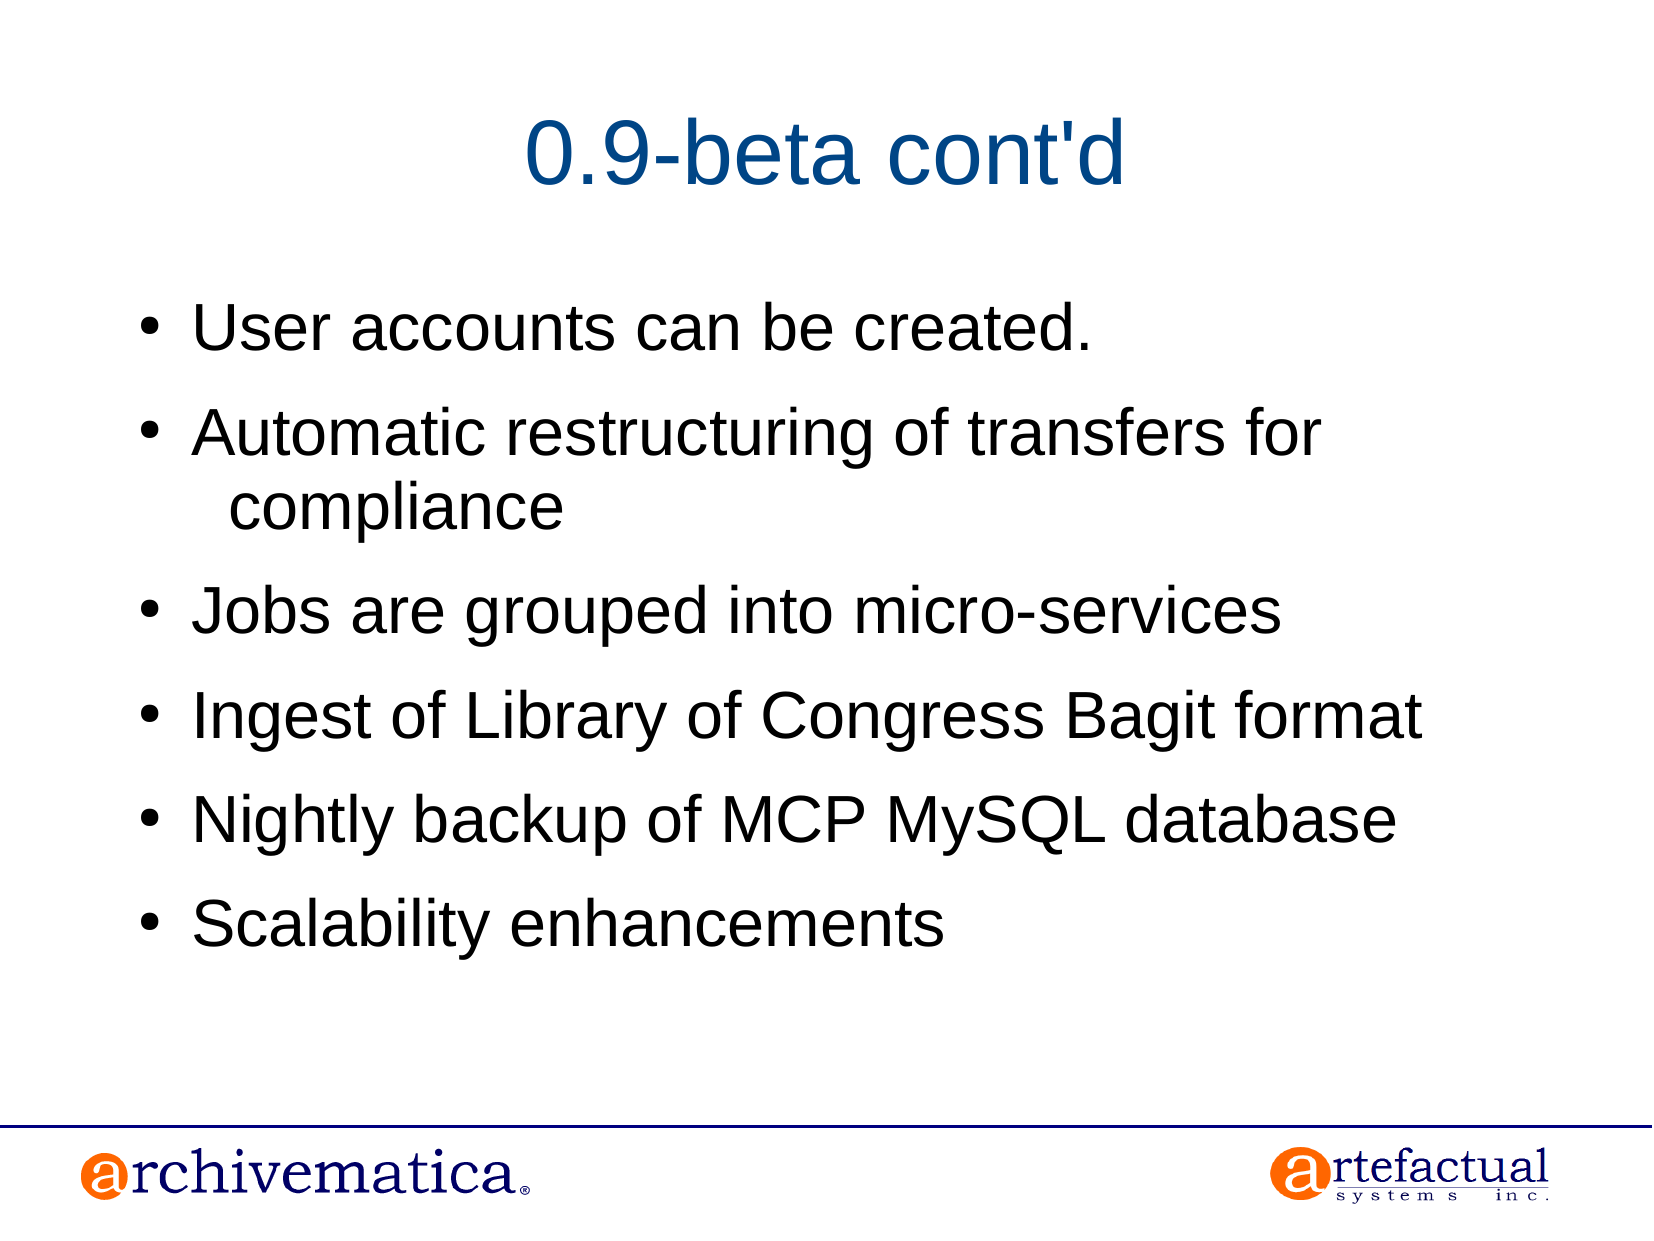

# 0.9-beta cont'd
User accounts can be created.
Automatic restructuring of transfers for compliance
Jobs are grouped into micro-services
Ingest of Library of Congress Bagit format
Nightly backup of MCP MySQL database
Scalability enhancements